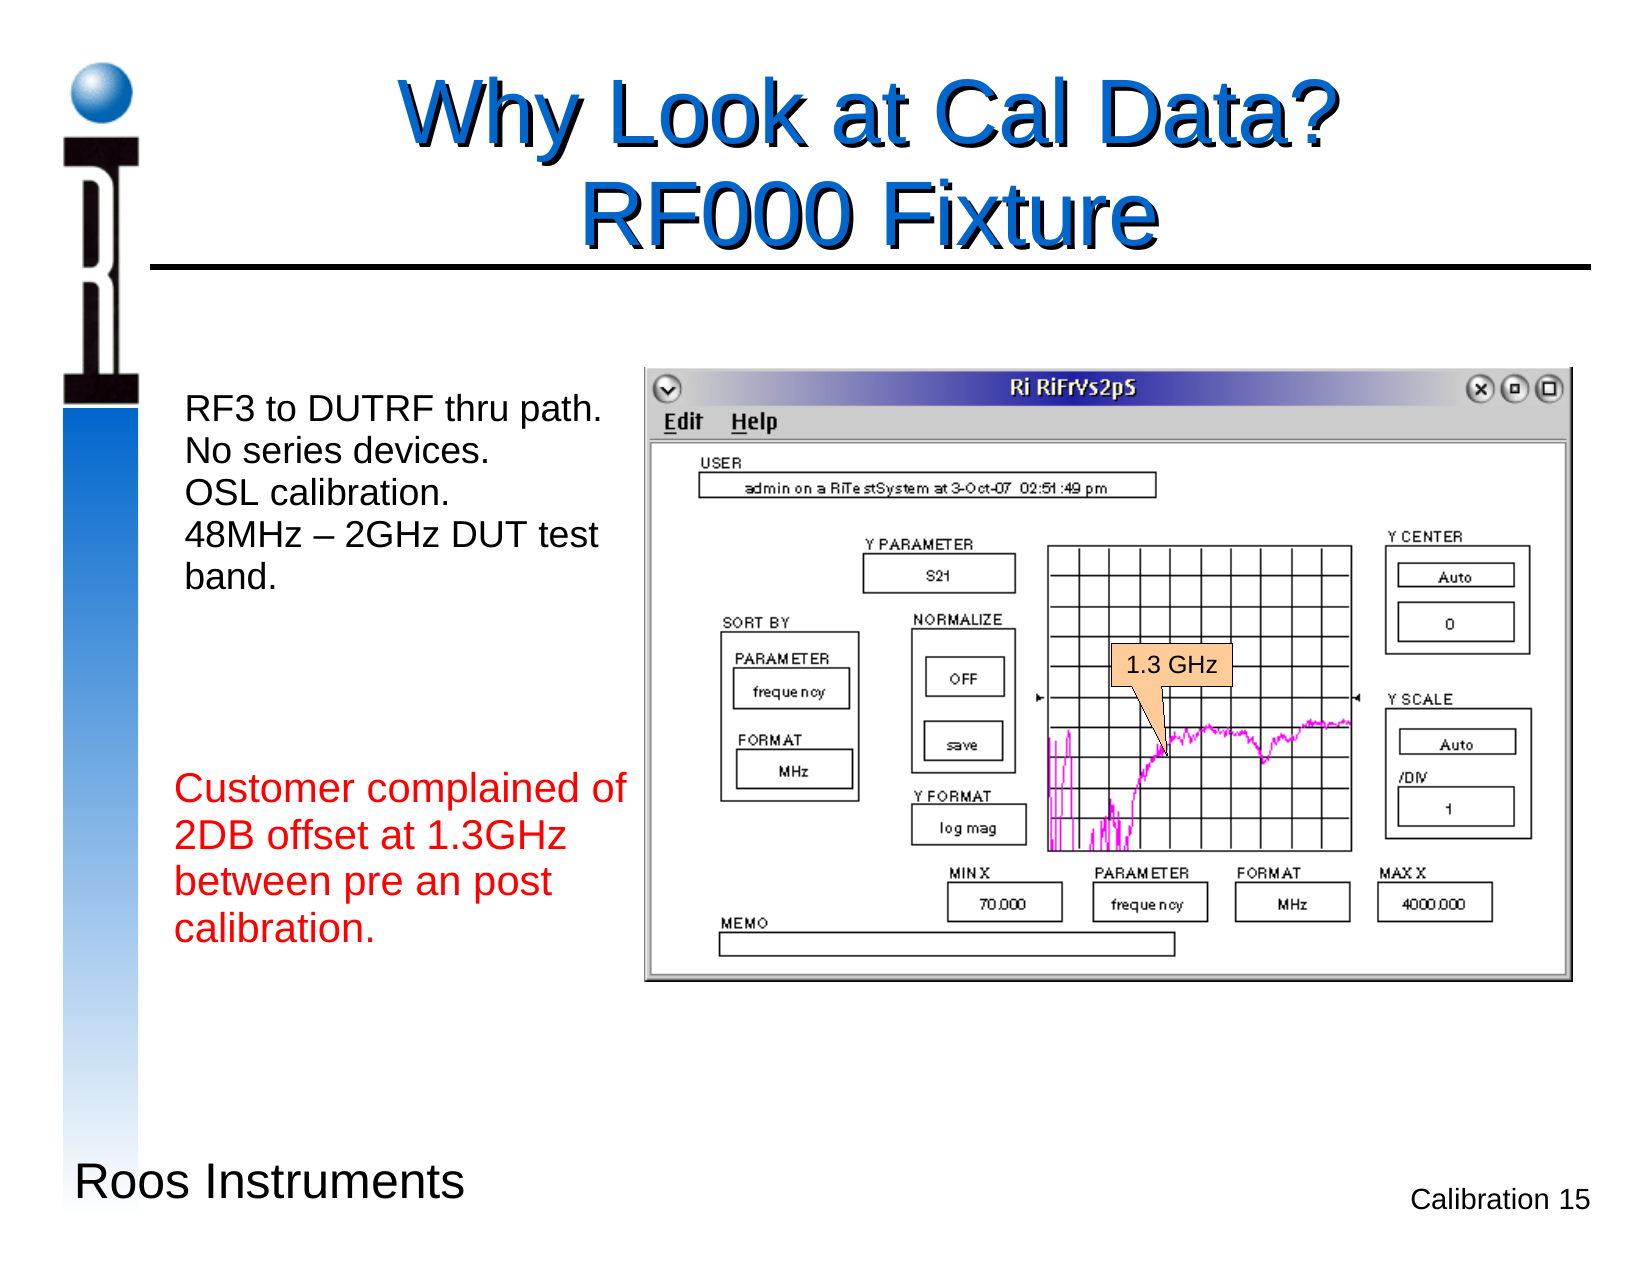

# Why Look at Cal Data? RF000 Fixture
 RF3 to DUTRF thru path.
 No series devices.
 OSL calibration.
 48MHz – 2GHz DUT test band.
Customer complained of 2DB offset at 1.3GHz between pre an post calibration.
1.3 GHz
15